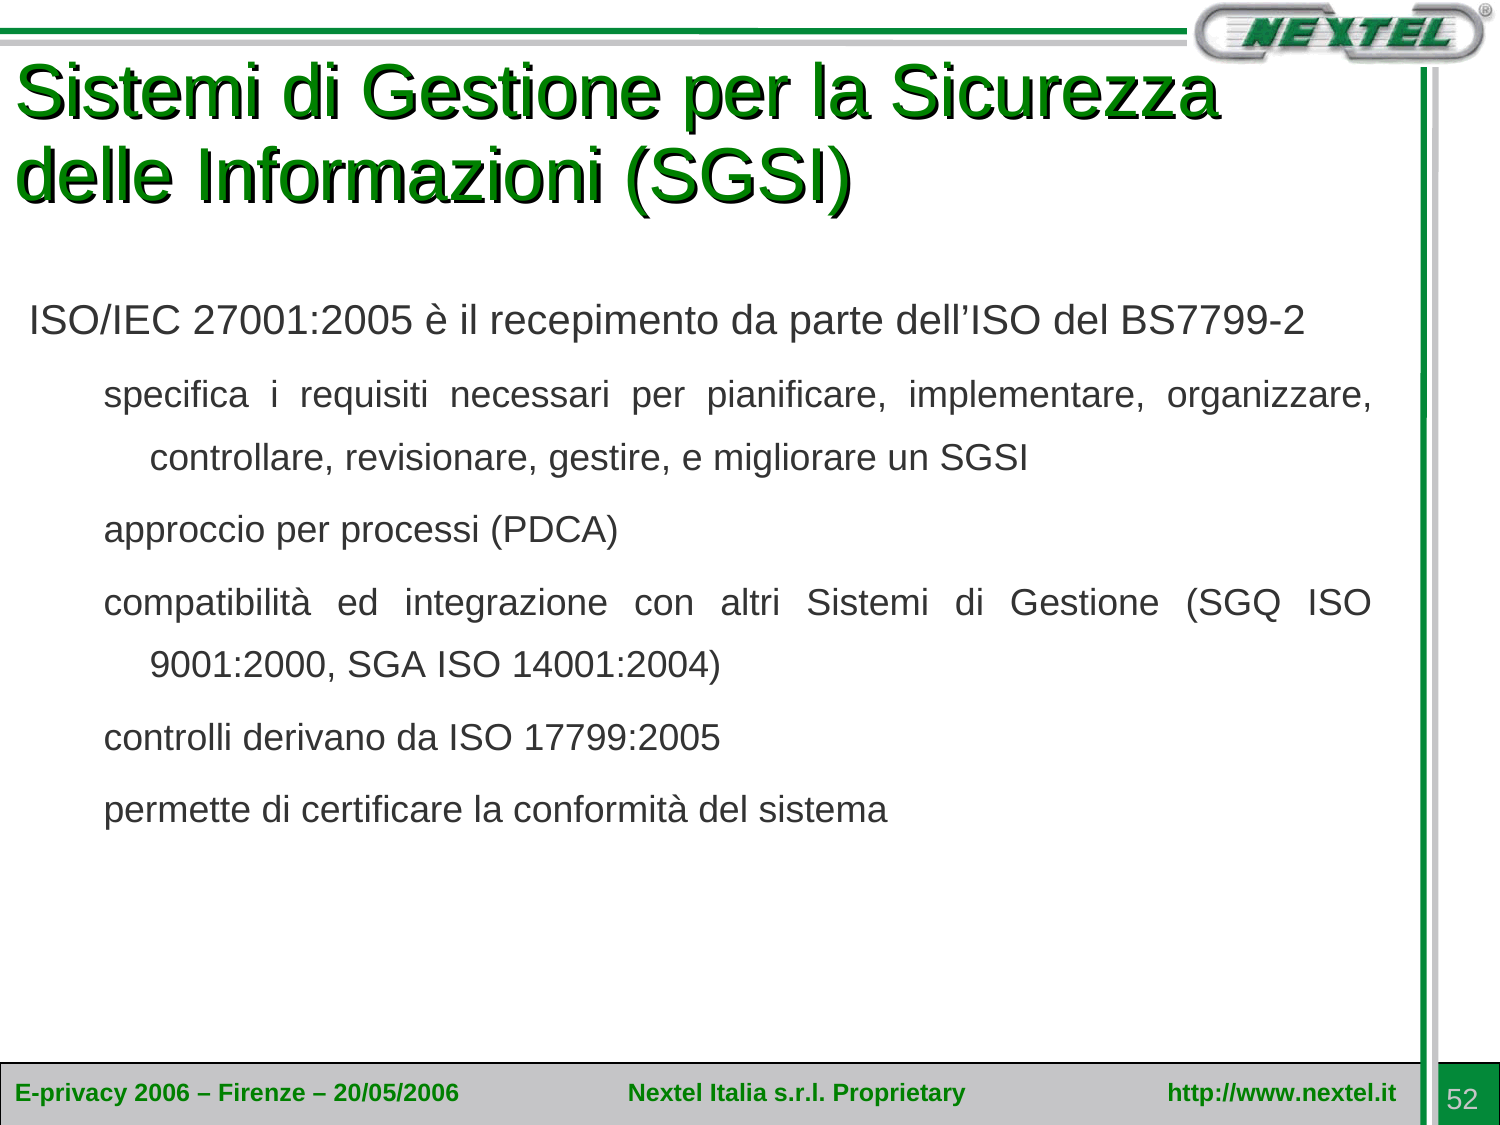

Sistemi di Gestione per la Sicurezza delle Informazioni (SGSI)
# ISO/IEC 27001:2005 è il recepimento da parte dell’ISO del BS7799-2
specifica i requisiti necessari per pianificare, implementare, organizzare, controllare, revisionare, gestire, e migliorare un SGSI
approccio per processi (PDCA)
compatibilità ed integrazione con altri Sistemi di Gestione (SGQ ISO 9001:2000, SGA ISO 14001:2004)
controlli derivano da ISO 17799:2005
permette di certificare la conformità del sistema
52